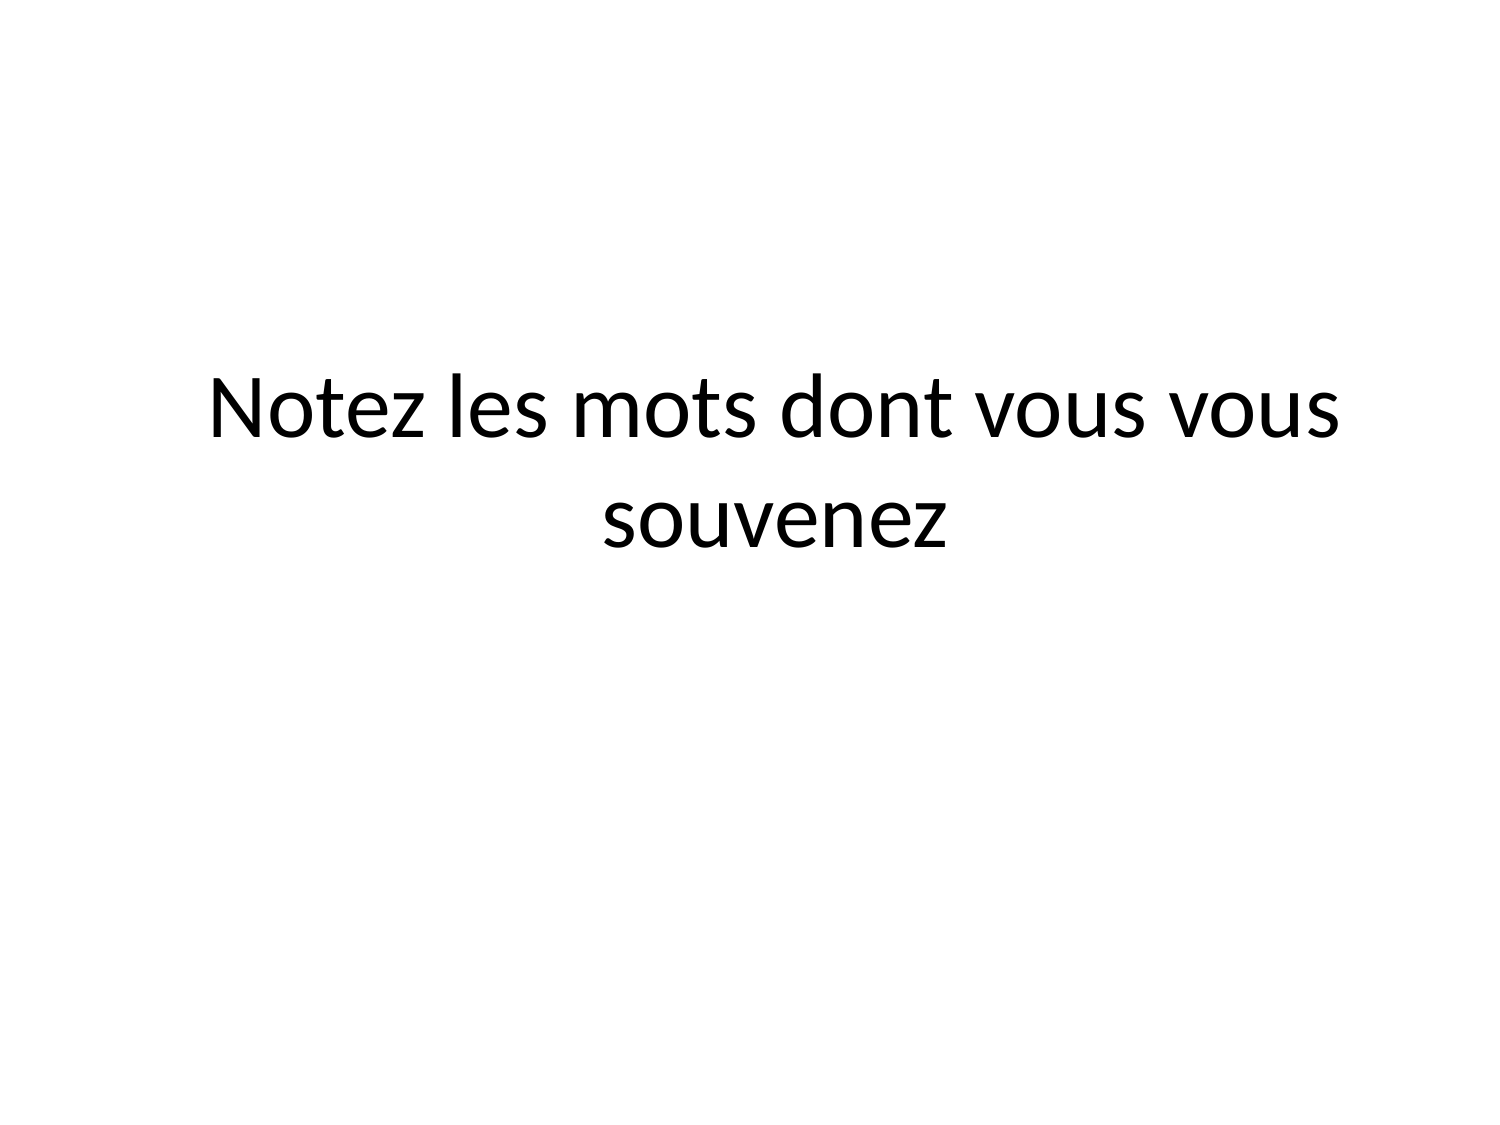

# Notez les mots dont vous vous souvenez